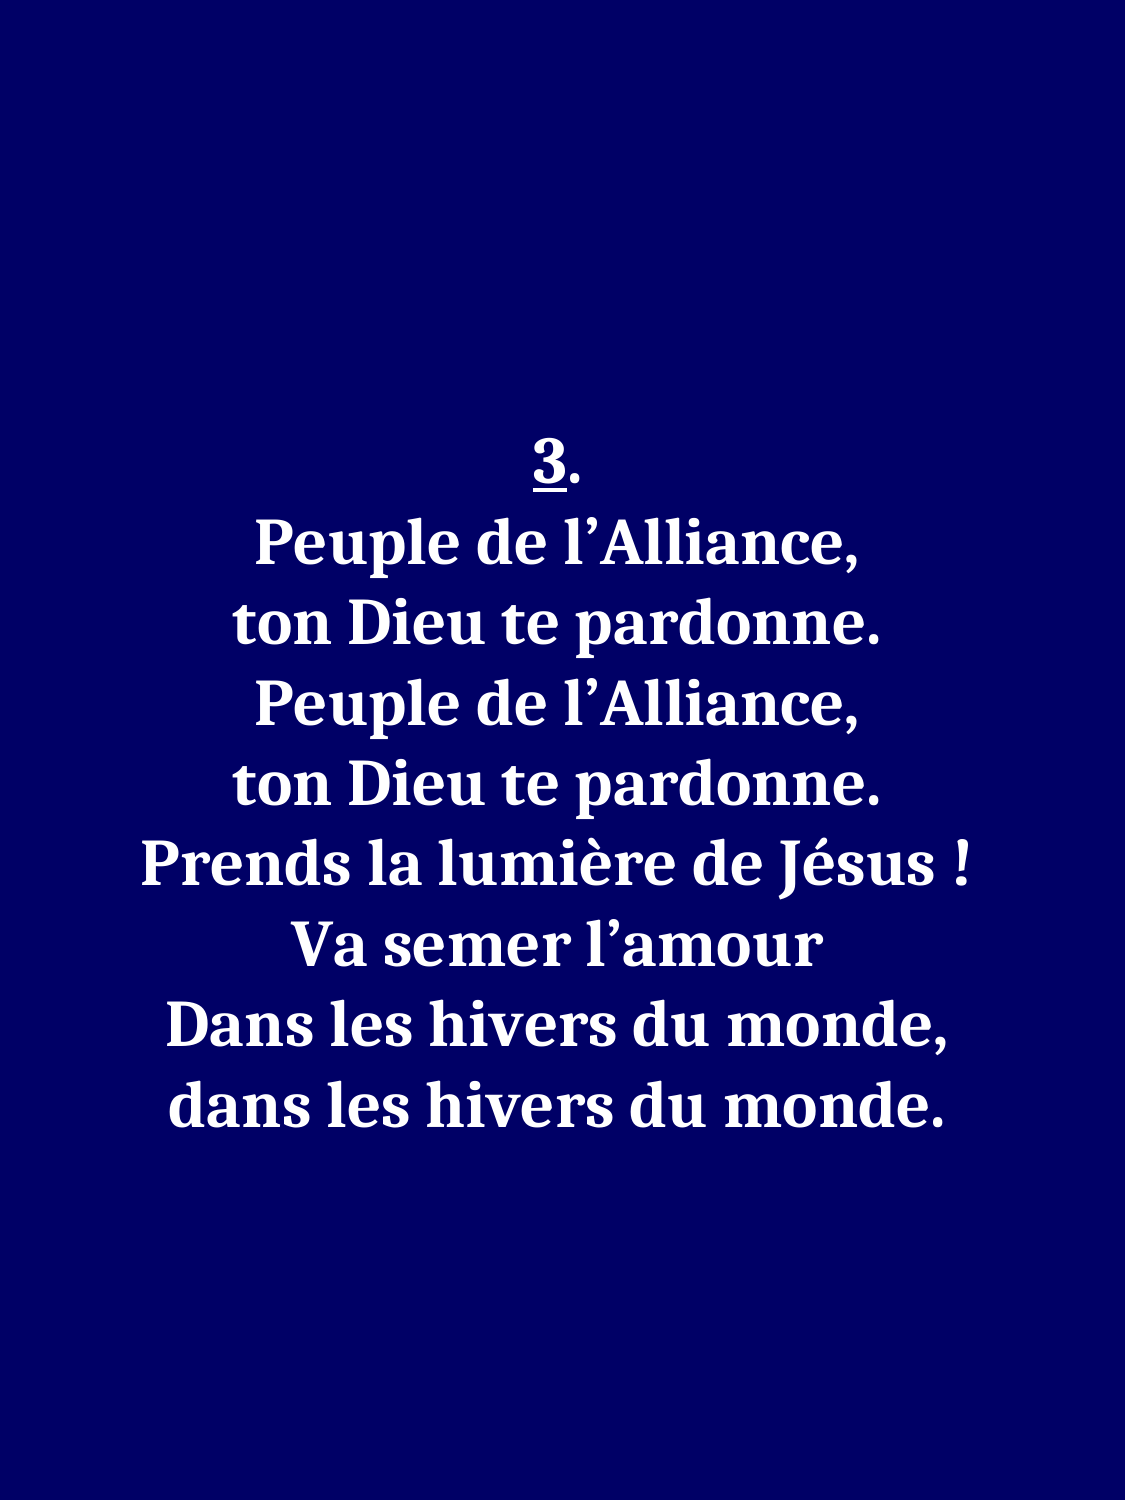

3.
Peuple de l’Alliance,
ton Dieu te pardonne.
Peuple de l’Alliance,
ton Dieu te pardonne.
Prends la lumière de Jésus !
Va semer l’amour
Dans les hivers du monde,
dans les hivers du monde.